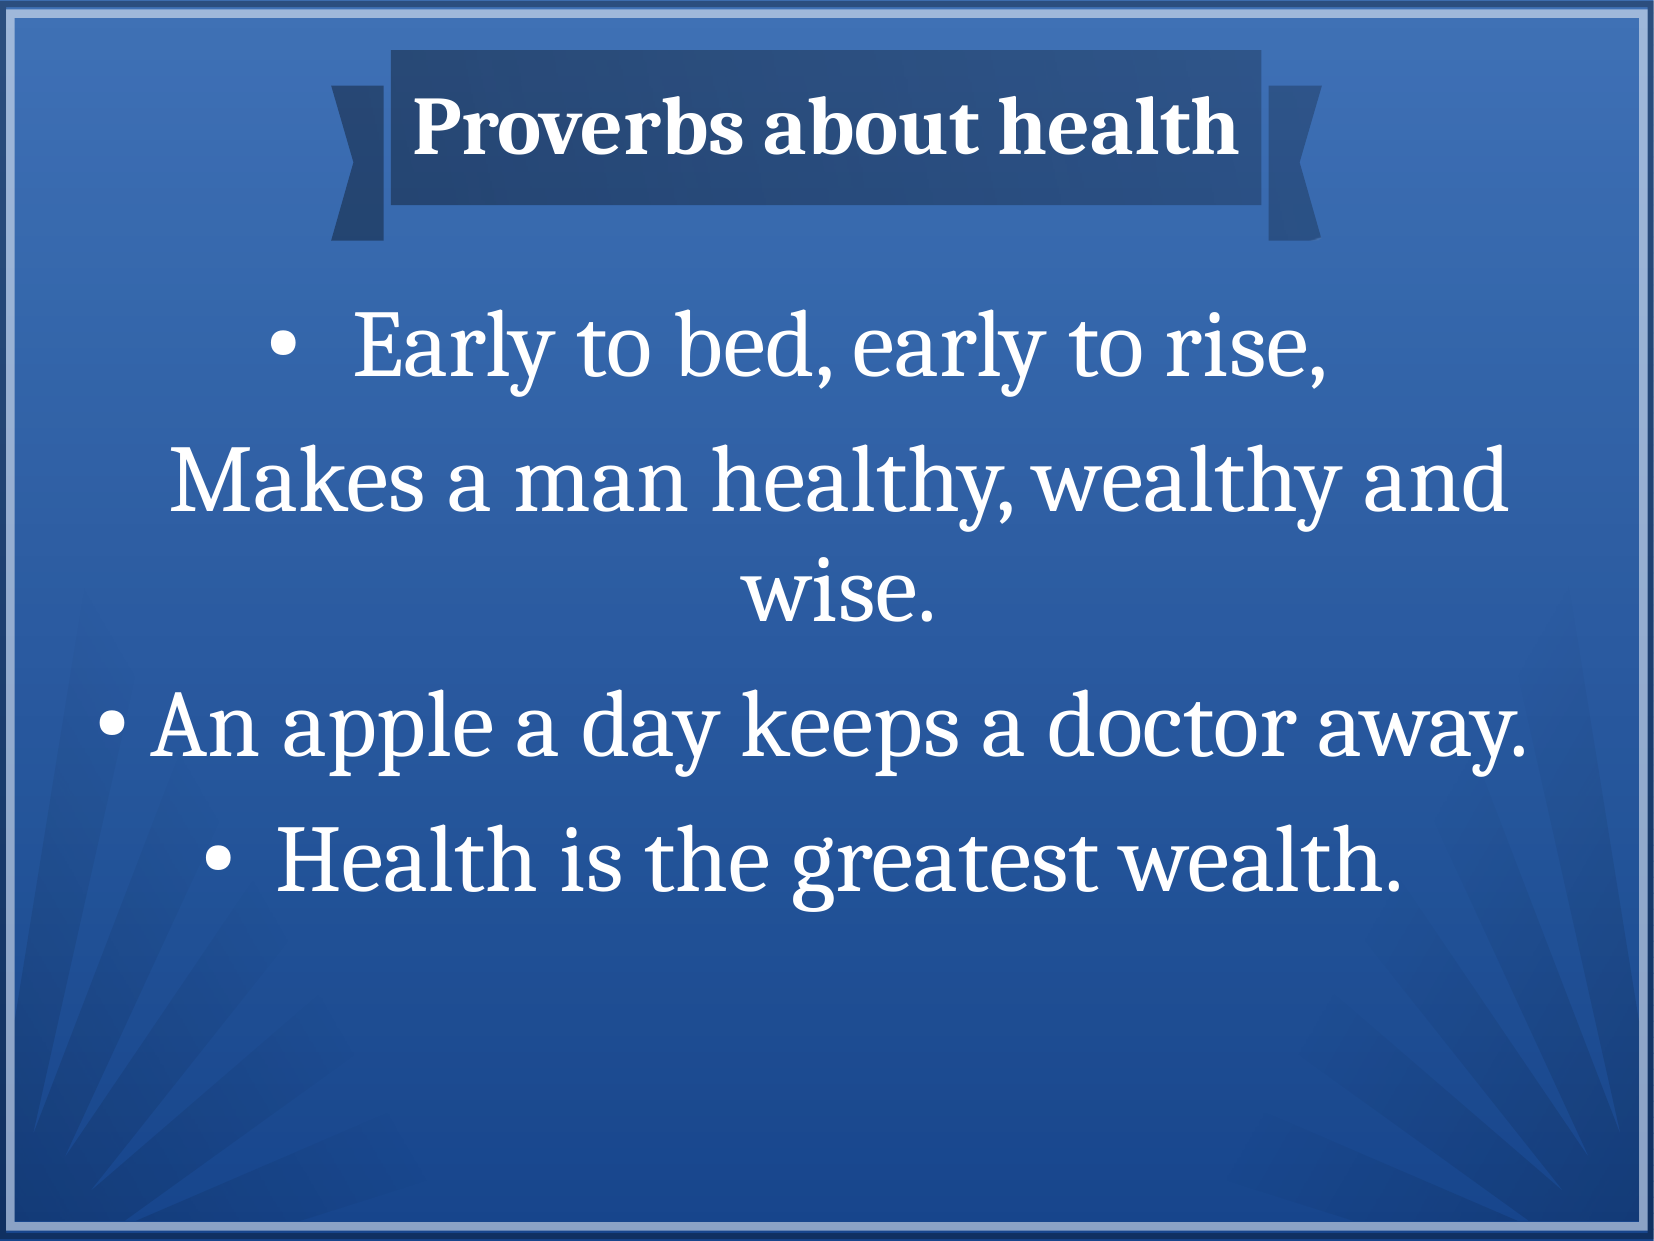

# Proverbs about health
Early to bed, early to rise,
Makes a man healthy, wealthy and wise.
An apple a day keeps a doctor away.
Health is the greatest wealth.